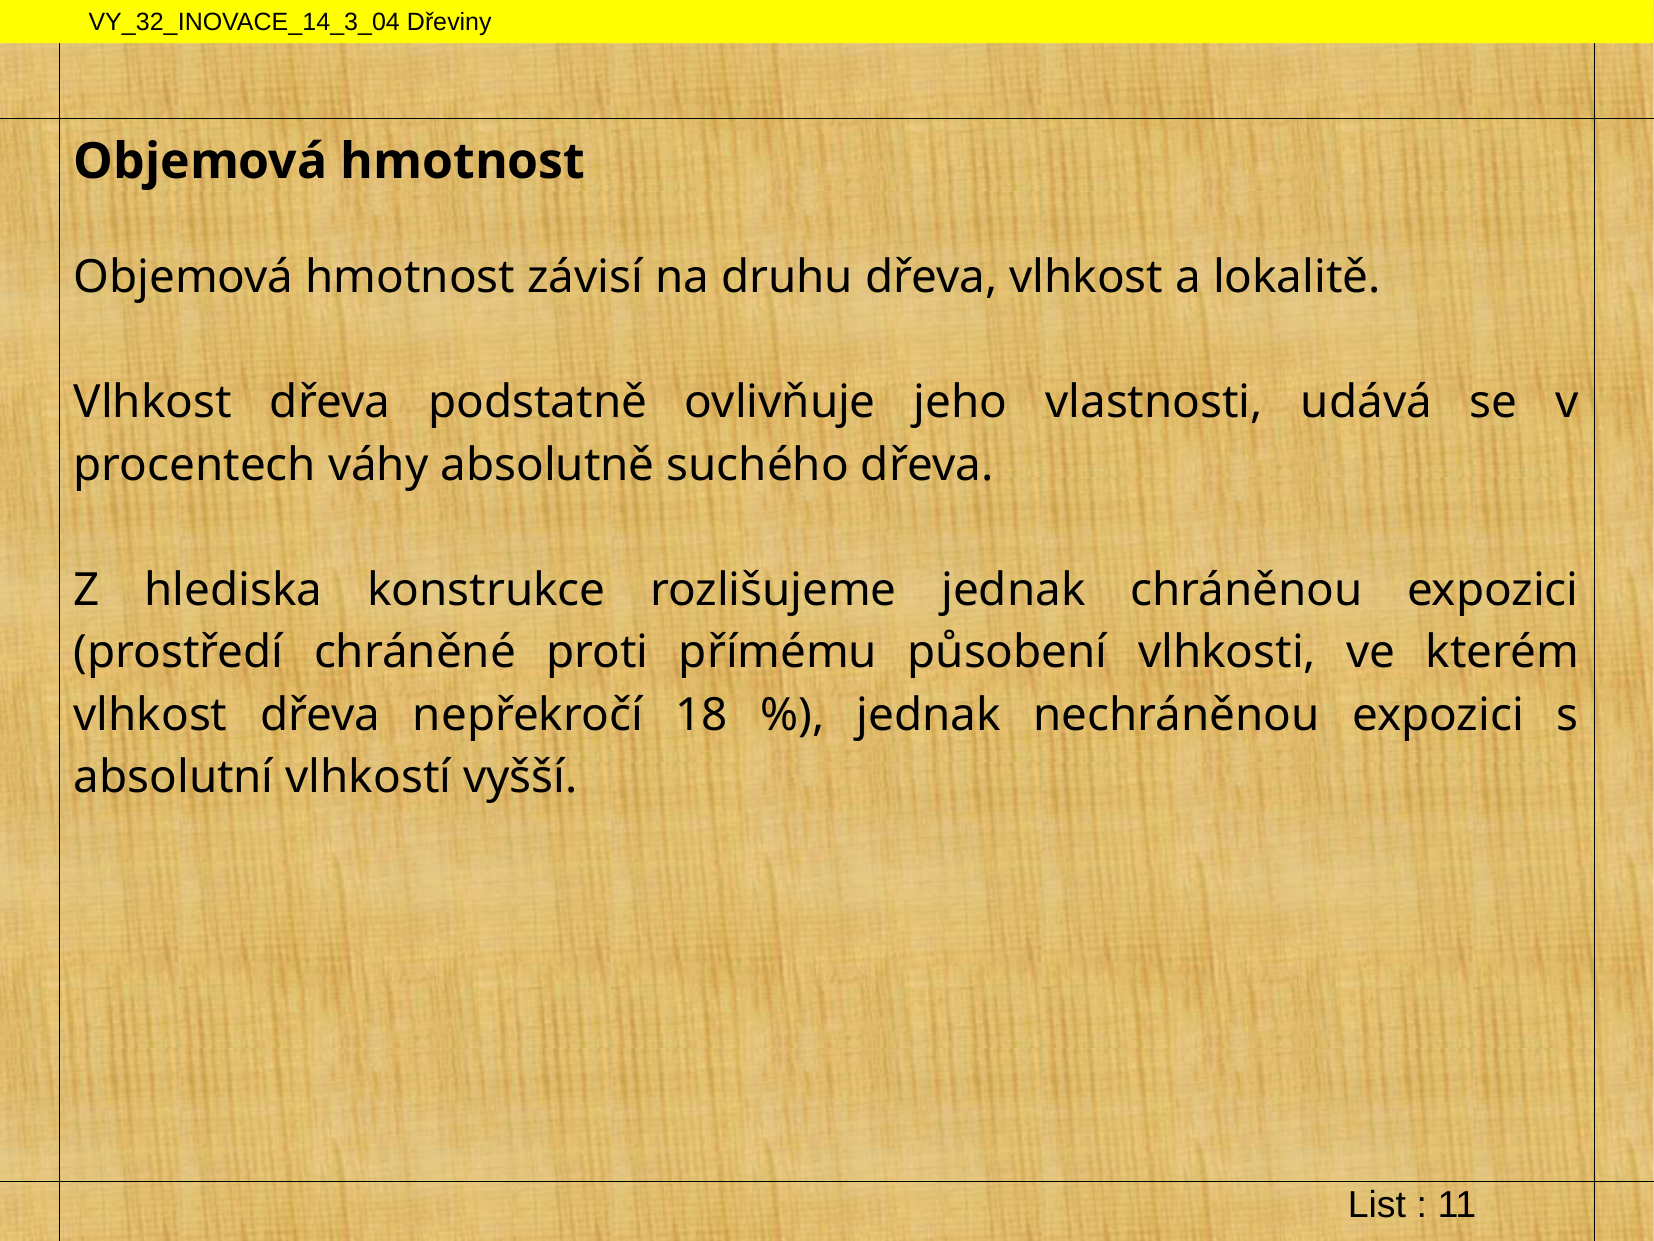

VY_32_INOVACE_14_3_04 Dřeviny
Objemová hmotnost
Objemová hmotnost závisí na druhu dřeva, vlhkost a lokalitě.
Vlhkost dřeva podstatně ovlivňuje jeho vlastnosti, udává se v procentech váhy absolutně suchého dřeva.
Z hlediska konstrukce rozlišujeme jednak chráněnou expozici (prostředí chráněné proti přímému působení vlhkosti, ve kterém vlhkost dřeva nepřekročí 18 %), jednak nechráněnou expozici s absolutní vlhkostí vyšší.
List :